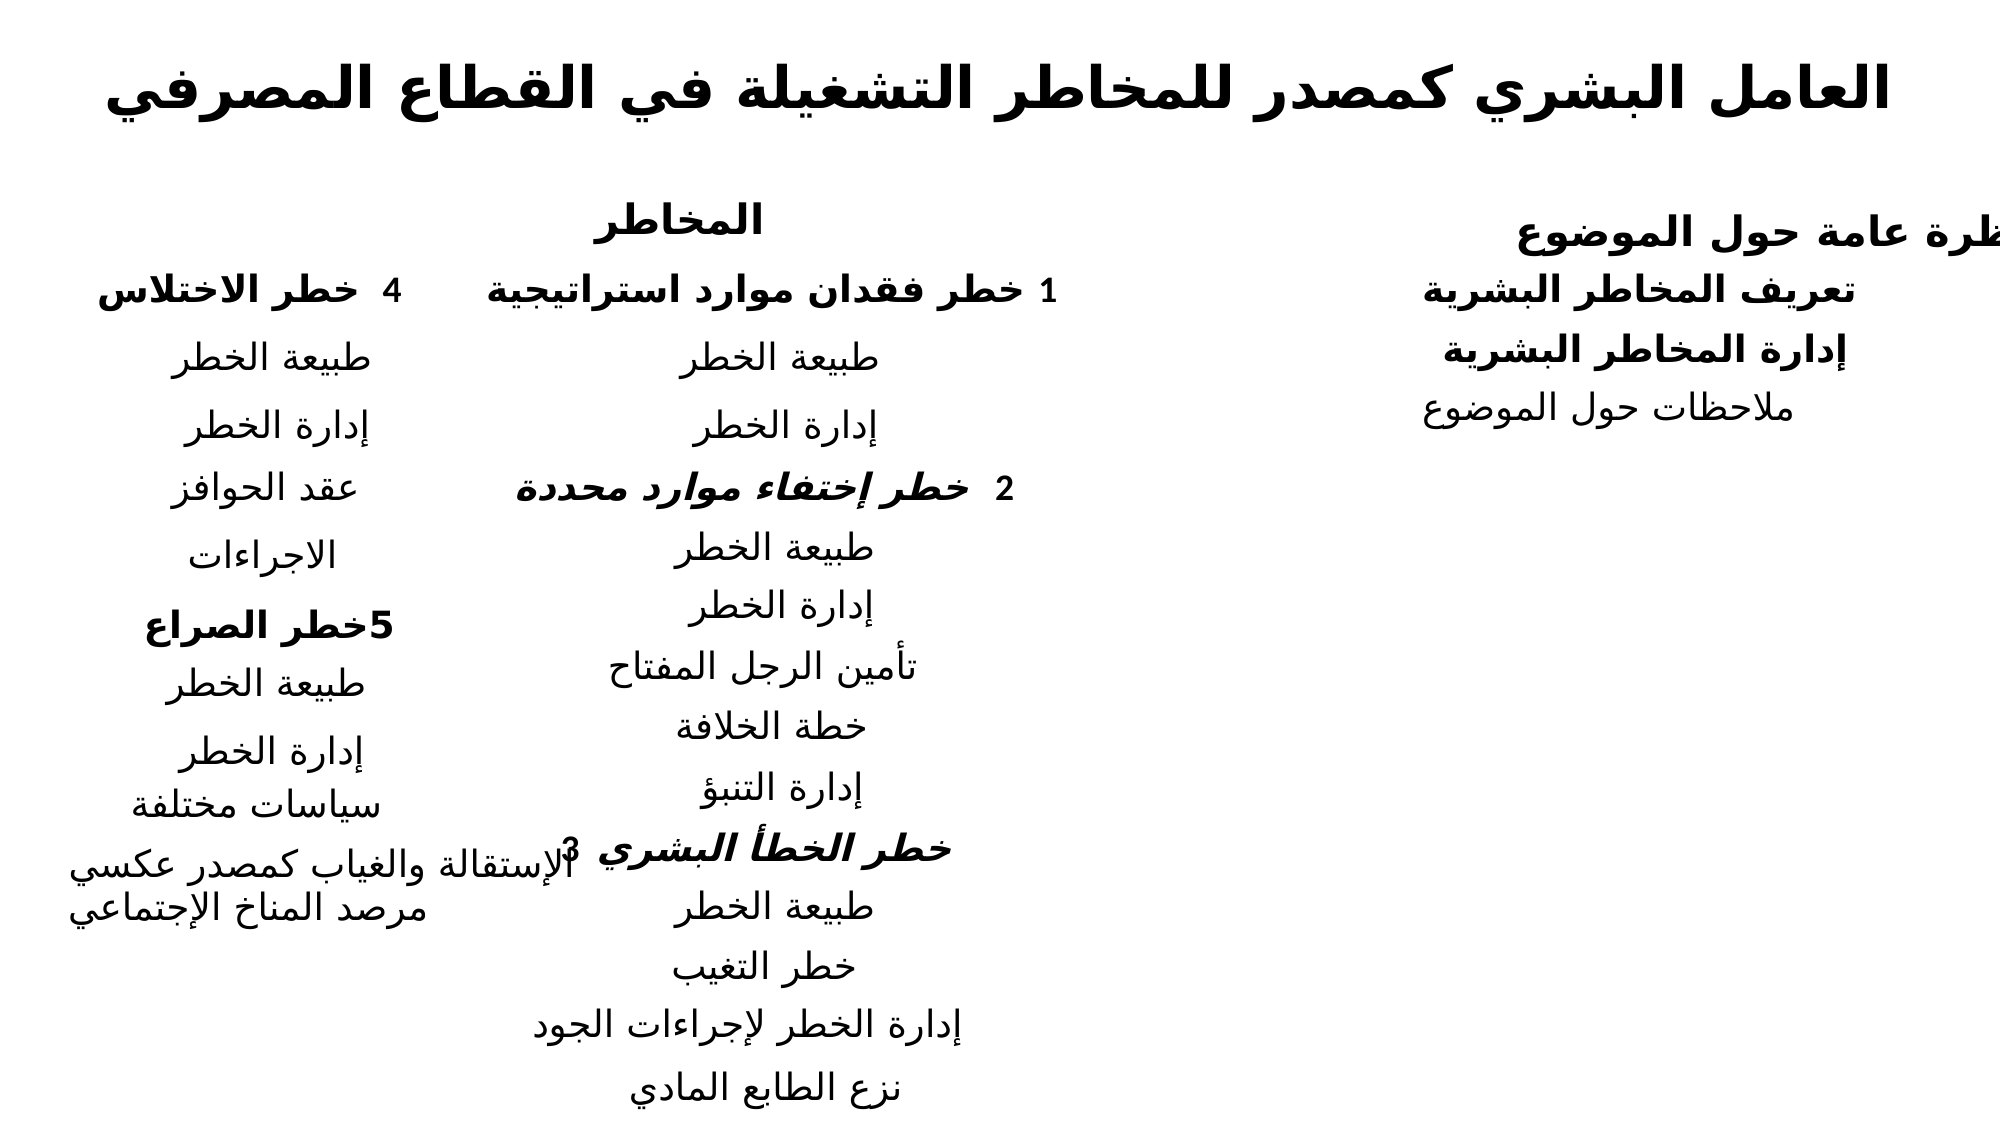

العامل البشري كمصدر للمخاطر التشغيلة في القطاع المصرفي
المخاطر
 نظرة عامة حول الموضوع
4 خطر الاختلاس
1 خطر فقدان موارد استراتيجية
تعريف المخاطر البشرية
 إدارة المخاطر البشرية
طبيعة الخطر
طبيعة الخطر
ملاحظات حول الموضوع
 إدارة الخطر
 إدارة الخطر
عقد الحوافز
2 خطر إختفاء موارد محددة
طبيعة الخطر
الاجراءات
 إدارة الخطر
 5خطر الصراع
تأمين الرجل المفتاح
طبيعة الخطر
خطة الخلافة
 إدارة الخطر
إدارة التنبؤ
سياسات مختلفة
3 خطر الخطأ البشري
الإستقالة والغياب كمصدر عكسي
طبيعة الخطر
مرصد المناخ الإجتماعي
خطر التغيب
إدارة الخطر لإجراءات الجود
نزع الطابع المادي